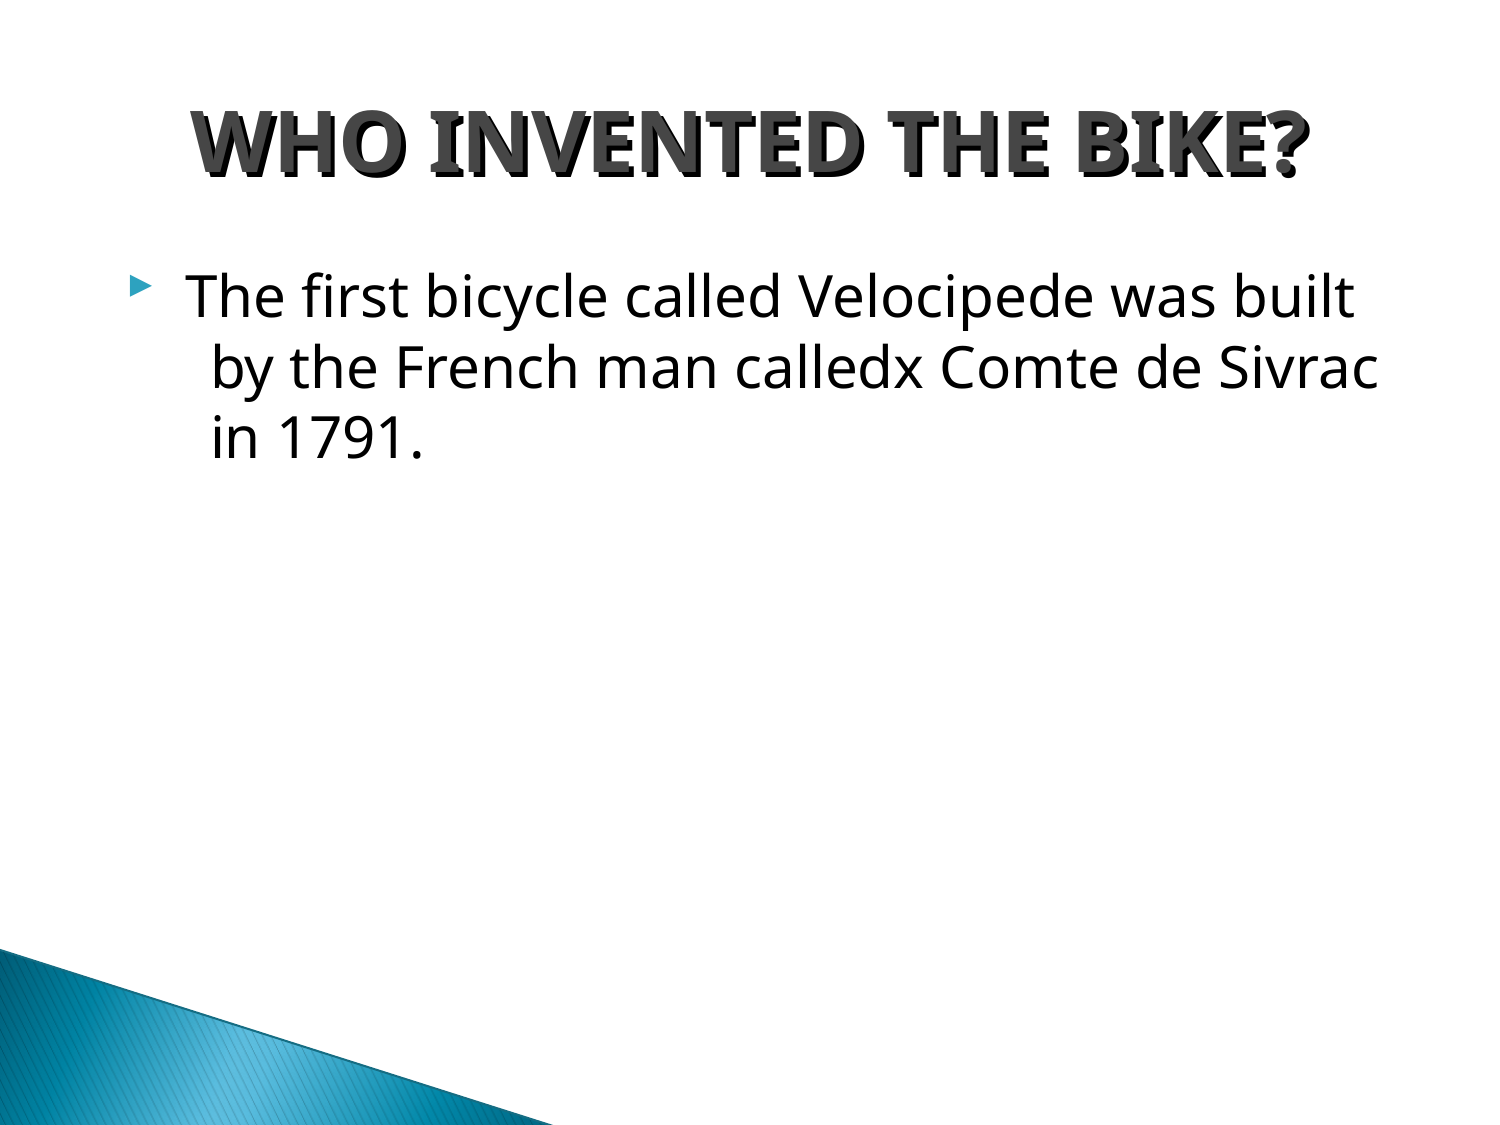

WHO INVENTED THE BIKE?
# The first bicycle called Velocipede was built by the French man calledx Comte de Sivrac in 1791.